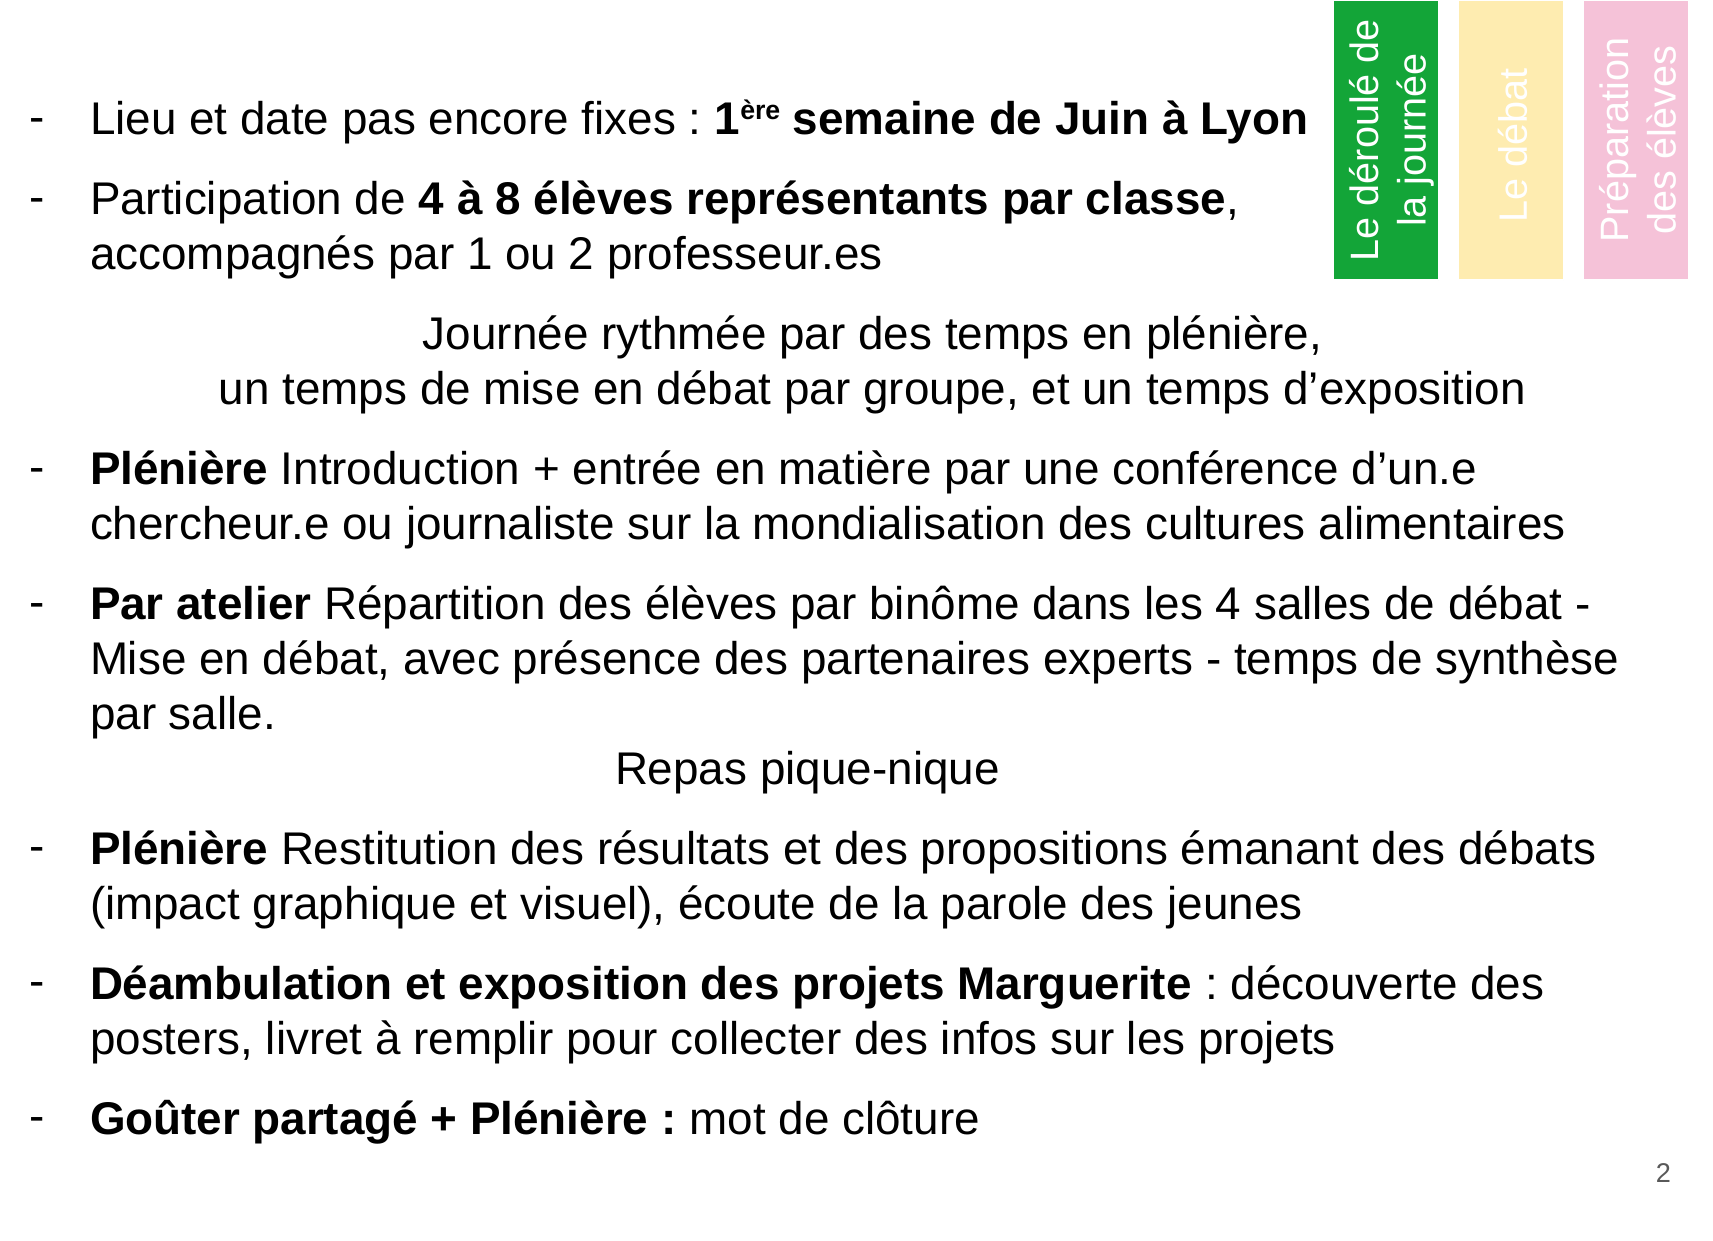

Lieu et date pas encore fixes : 1ère semaine de Juin à Lyon
Participation de 4 à 8 élèves représentants par classe,
accompagnés par 1 ou 2 professeur.es
Journée rythmée par des temps en plénière,
un temps de mise en débat par groupe, et un temps d’exposition
Plénière Introduction + entrée en matière par une conférence d’un.e chercheur.e ou journaliste sur la mondialisation des cultures alimentaires
Par atelier Répartition des élèves par binôme dans les 4 salles de débat - Mise en débat, avec présence des partenaires experts - temps de synthèse par salle.
Repas pique-nique
Plénière Restitution des résultats et des propositions émanant des débats (impact graphique et visuel), écoute de la parole des jeunes
Déambulation et exposition des projets Marguerite : découverte des posters, livret à remplir pour collecter des infos sur les projets
Goûter partagé + Plénière : mot de clôture
Le déroulé de la journée
Le débat
Préparation des élèves